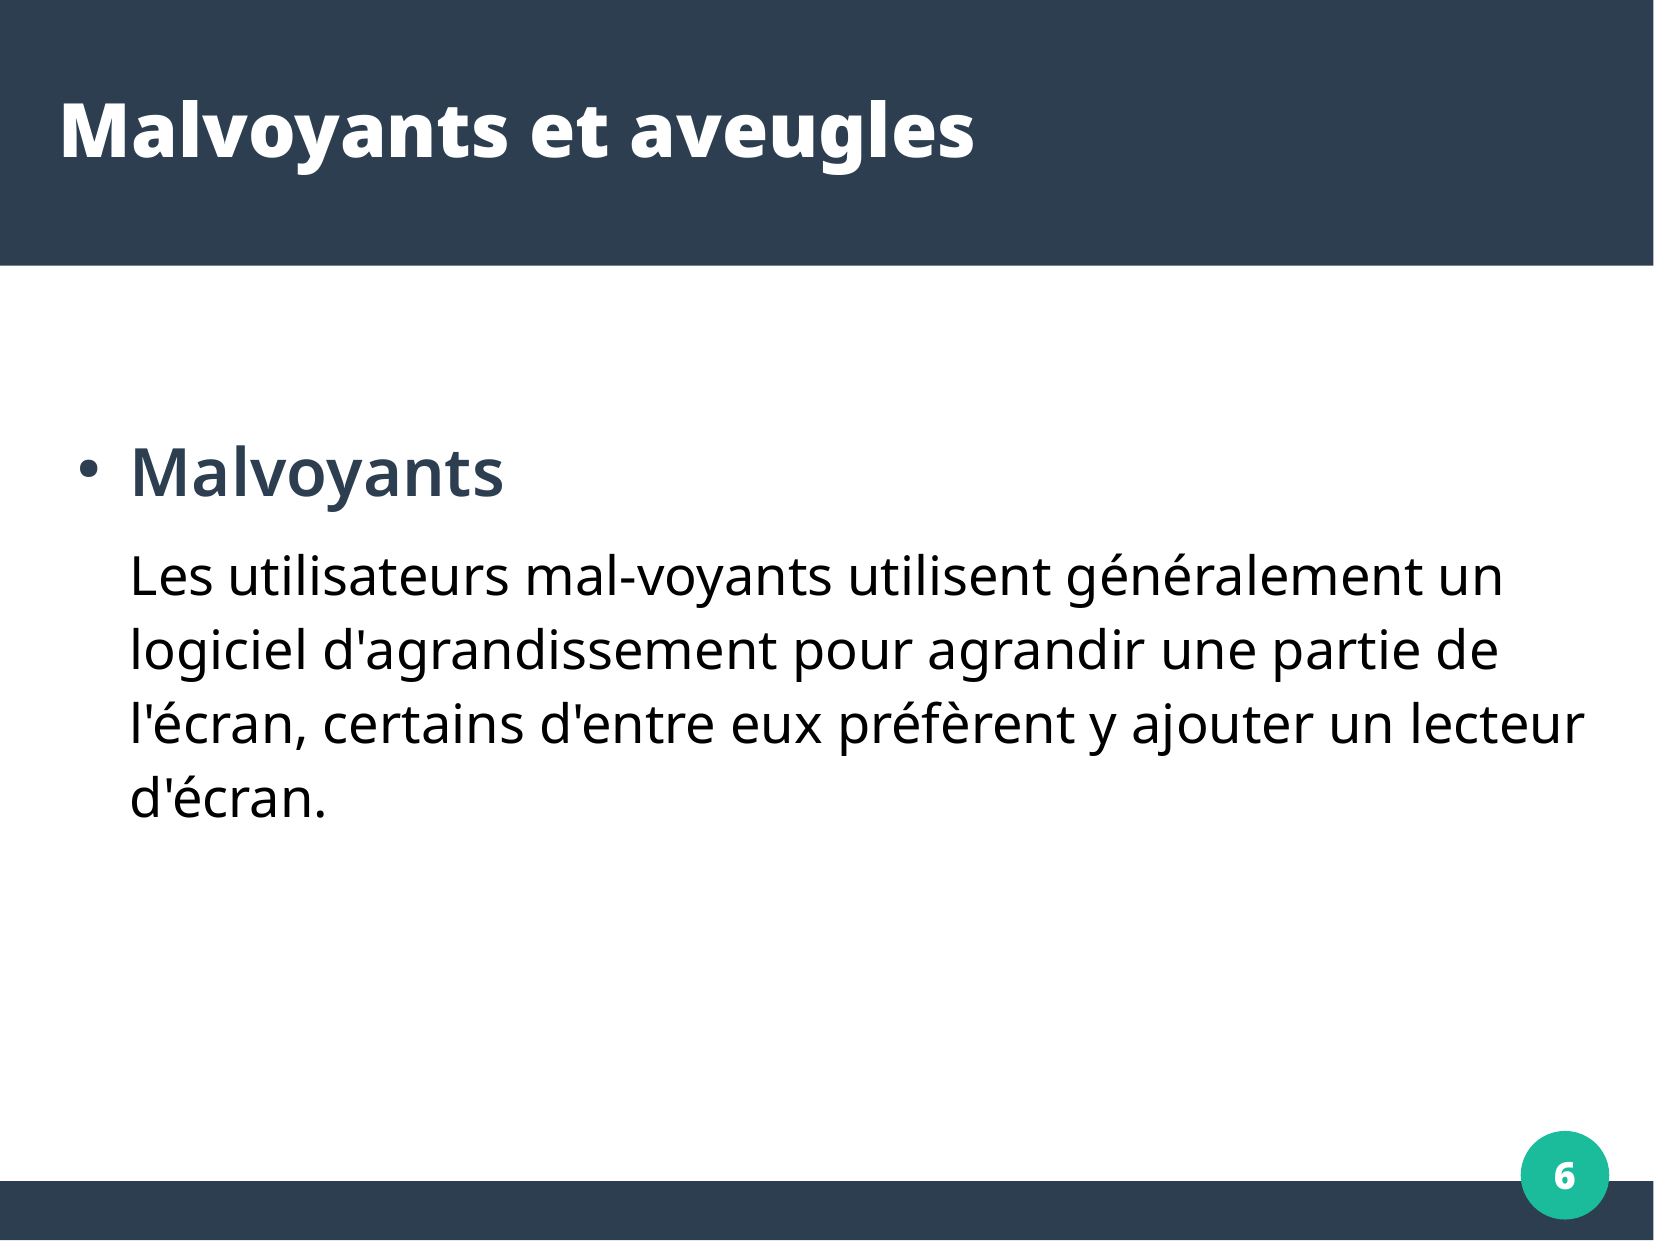

# Malvoyants et aveugles
Malvoyants
Les utilisateurs mal-voyants utilisent généralement un logiciel d'agrandissement pour agrandir une partie de l'écran, certains d'entre eux préfèrent y ajouter un lecteur d'écran.
6